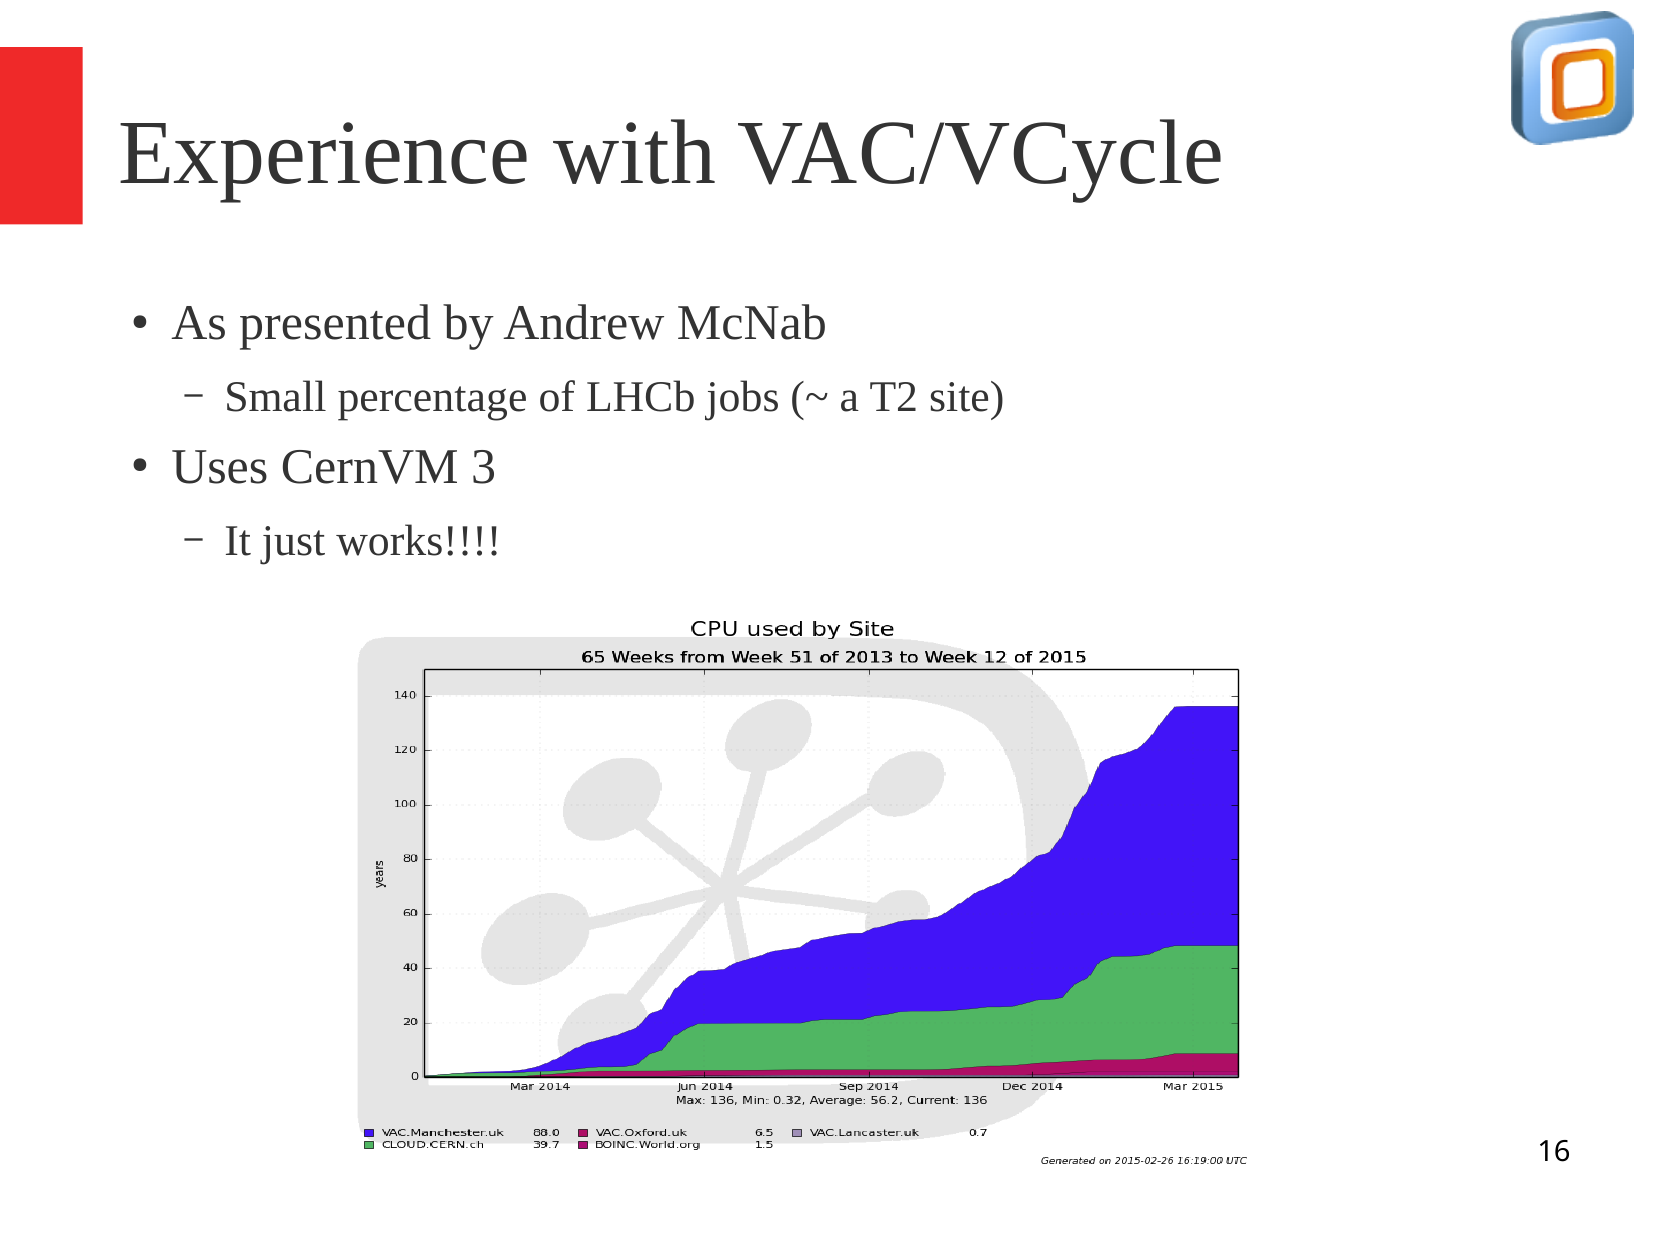

# Experience with VAC/VCycle
As presented by Andrew McNab
Small percentage of LHCb jobs (~ a T2 site)
Uses CernVM 3
It just works!!!!
16